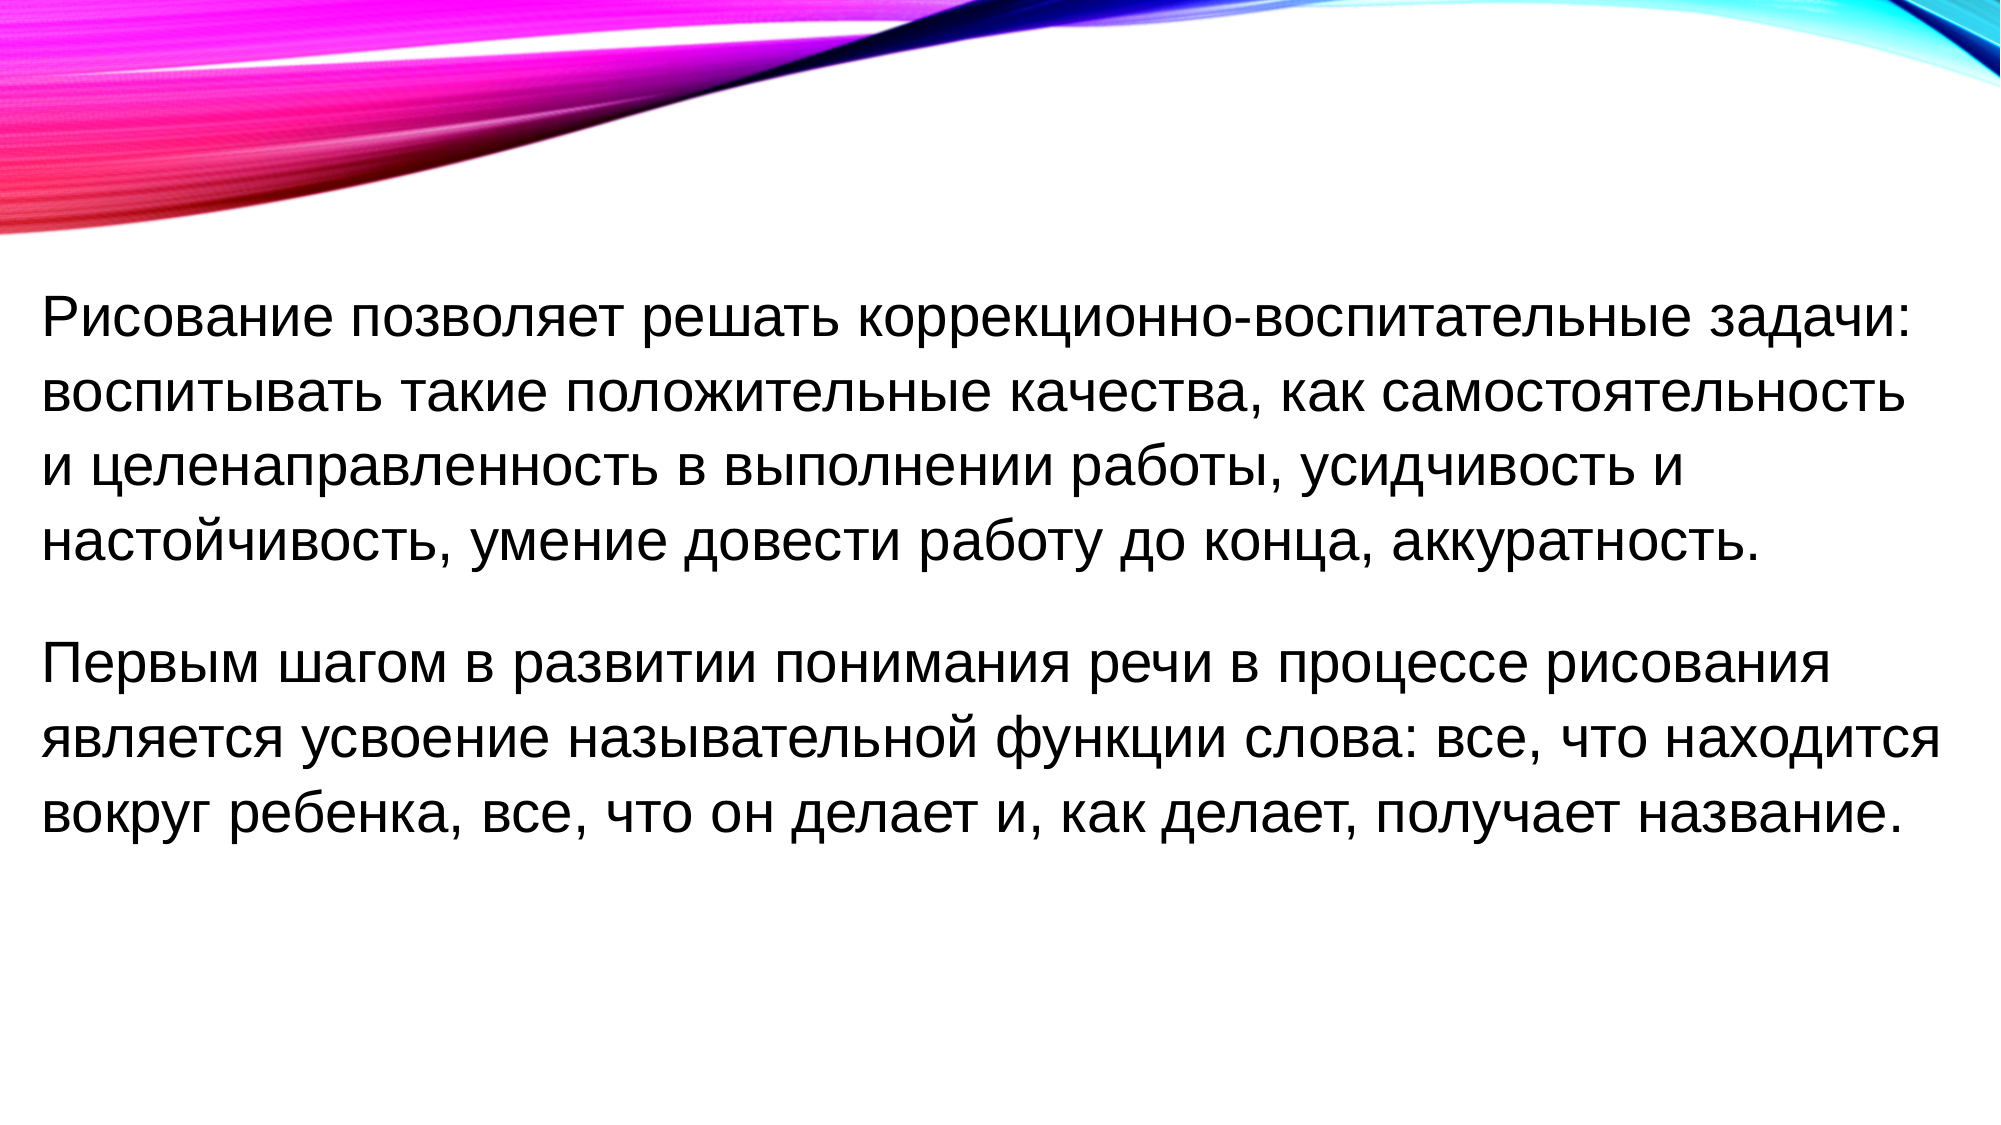

Рисование позволяет решать коррекционно-воспитательные задачи: воспитывать такие положительные качества, как самостоятельность и целенаправленность в выполнении работы, усидчивость и настойчивость, умение довести работу до конца, аккуратность.
Первым шагом в развитии понимания речи в процессе рисования является усвоение назывательной функции слова: все, что находится вокруг ребенка, все, что он делает и, как делает, получает название.